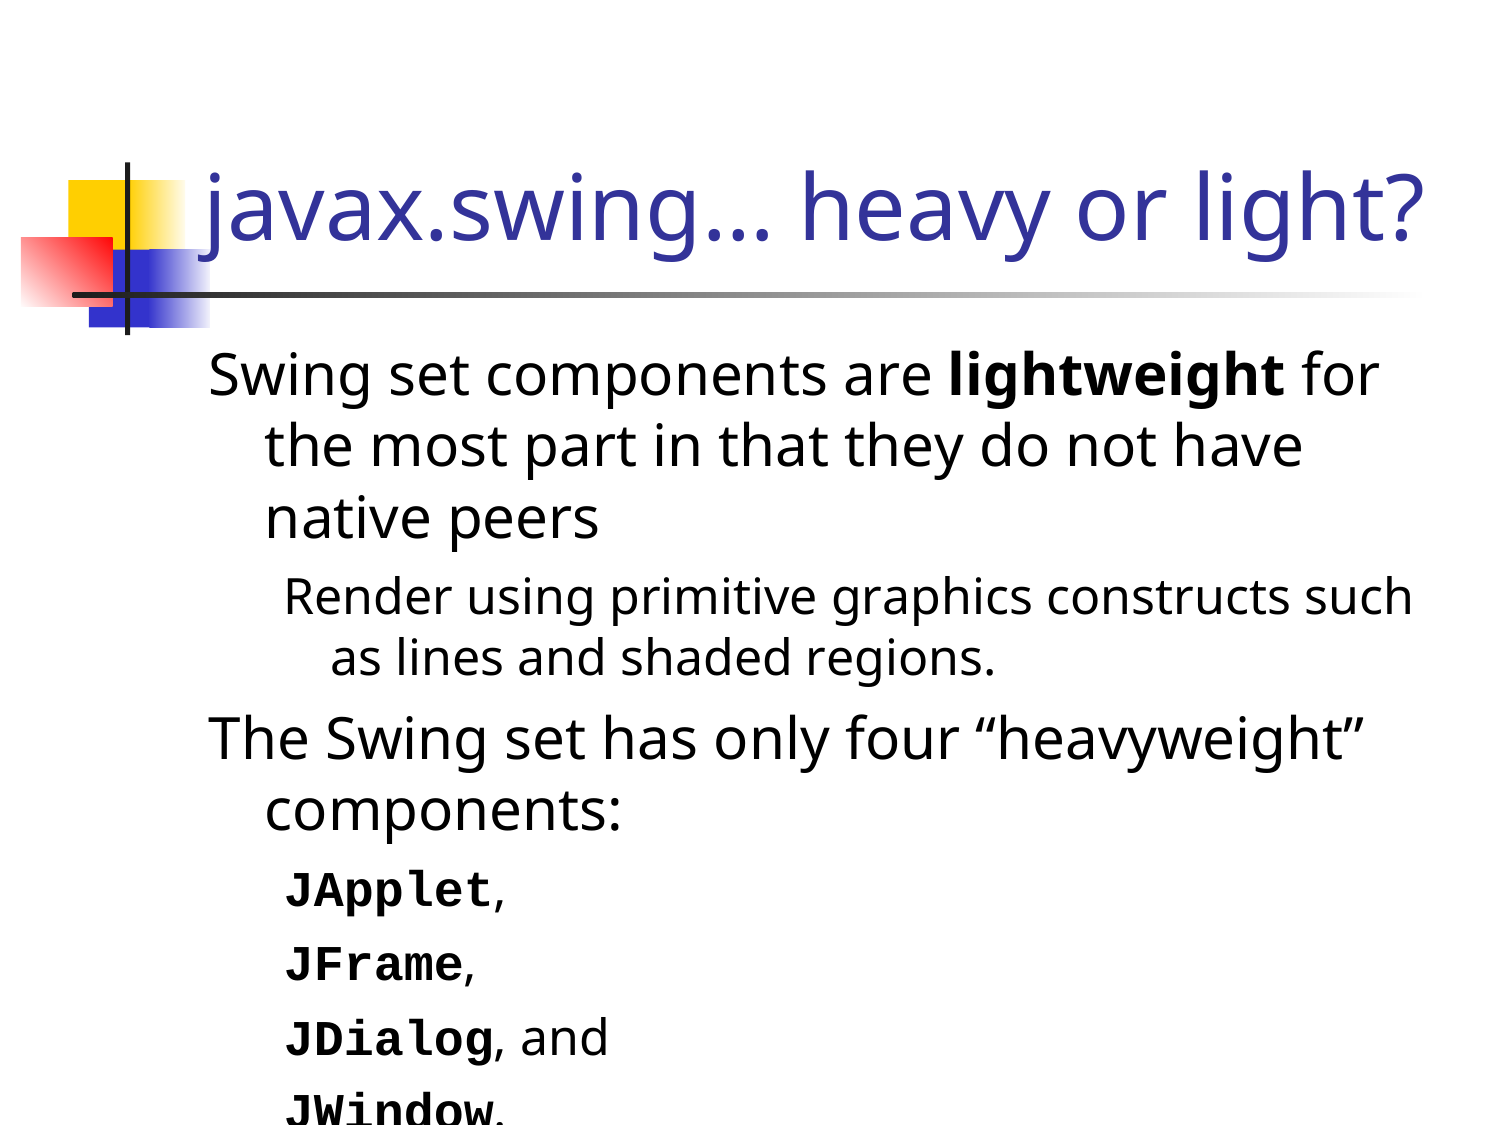

# javax.swing… heavy or light?
Swing set components are lightweight for the most part in that they do not have native peers
Render using primitive graphics constructs such as lines and shaded regions.
The Swing set has only four “heavyweight” components:
JApplet,
JFrame,
JDialog, and
JWindow.